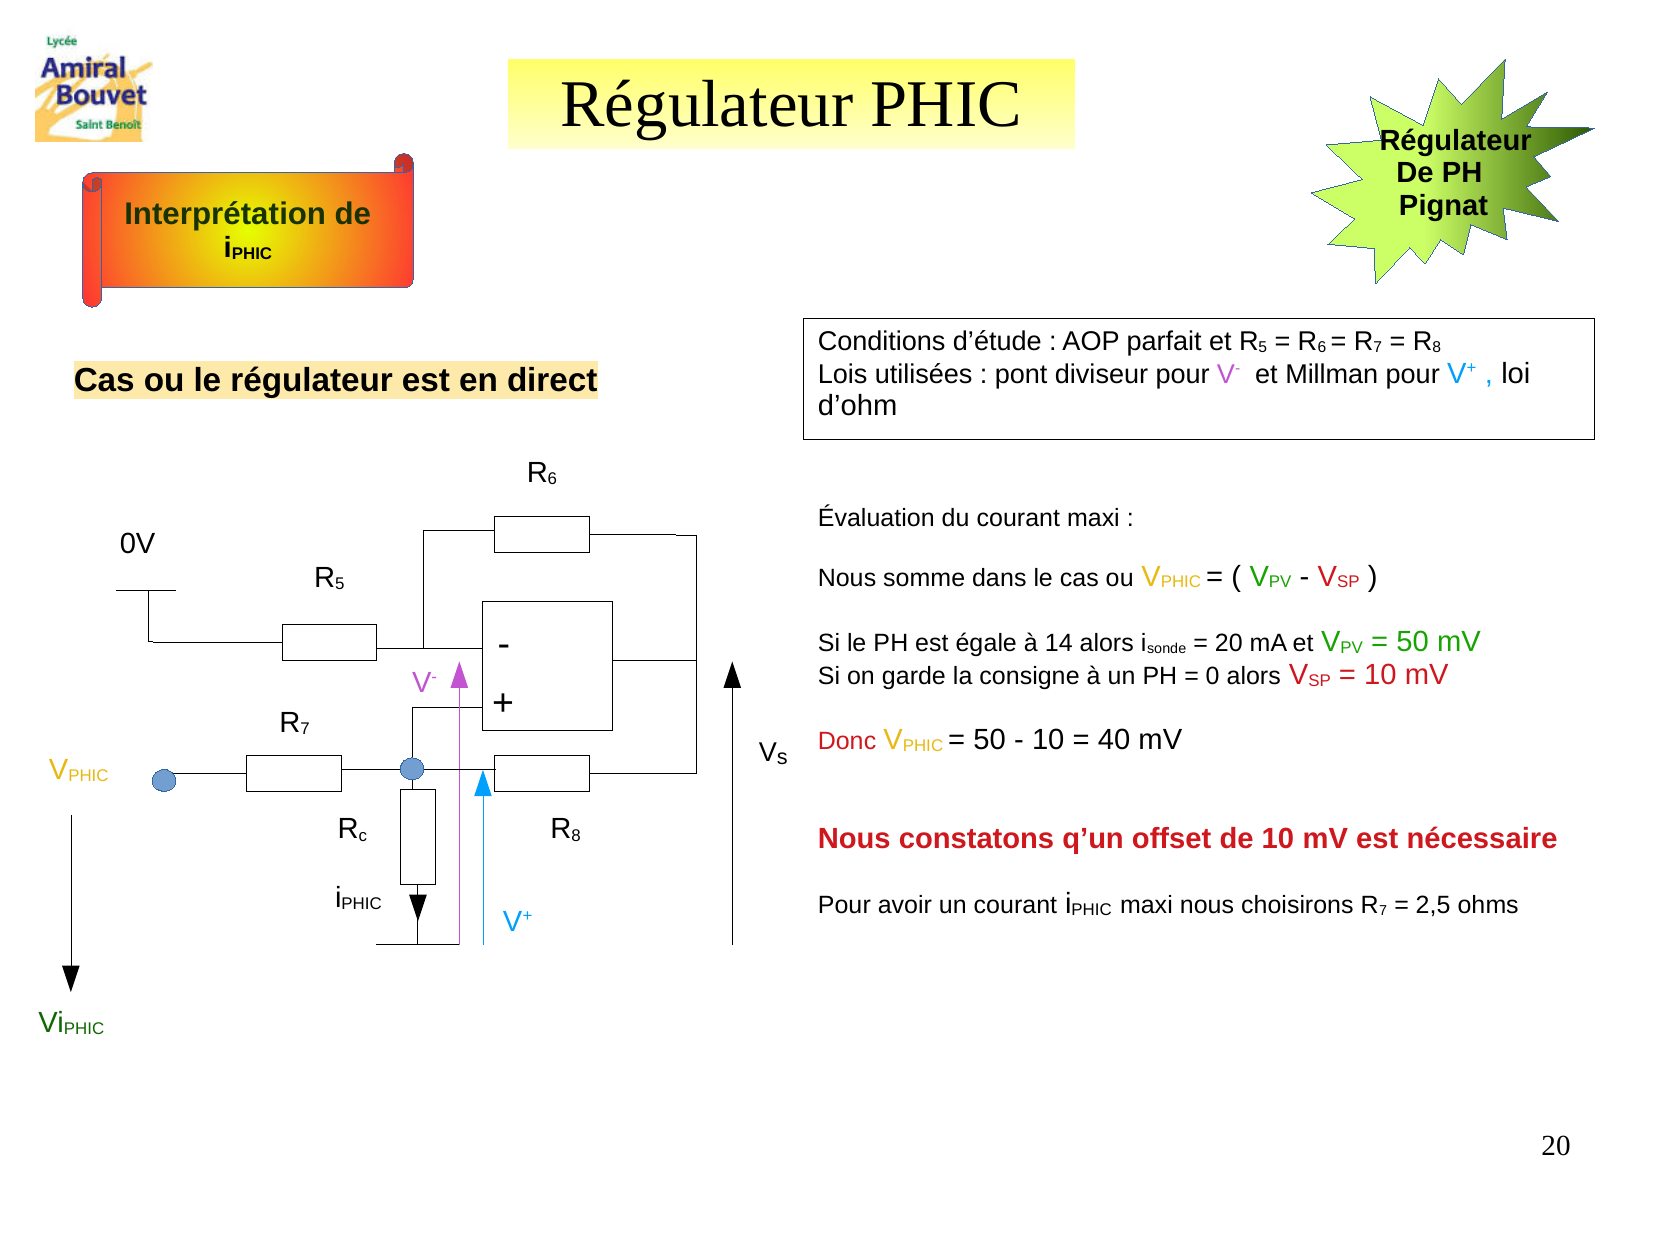

Régulateur
De PH
 Pignat
Régulateur PHIC
Interprétation de
iPHIC
Conditions d’étude : AOP parfait et R5 = R6 = R7 = R8
Lois utilisées : pont diviseur pour V- et Millman pour V+ , loi d’ohm
Cas ou le régulateur est en direct
R6
Évaluation du courant maxi :
Nous somme dans le cas ou VPHIC = ( VPV - VSP )
Si le PH est égale à 14 alors isonde = 20 mA et VPV = 50 mV
Si on garde la consigne à un PH = 0 alors VSP = 10 mV
Donc VPHIC = 50 - 10 = 40 mV
Nous constatons q’un offset de 10 mV est nécessaire
Pour avoir un courant iPHIC maxi nous choisirons R7 = 2,5 ohms
0V
R5
-
V-
+
R7
Vs
VPHIC
Rc
R8
iPHIC
V+
ViPHIC
20